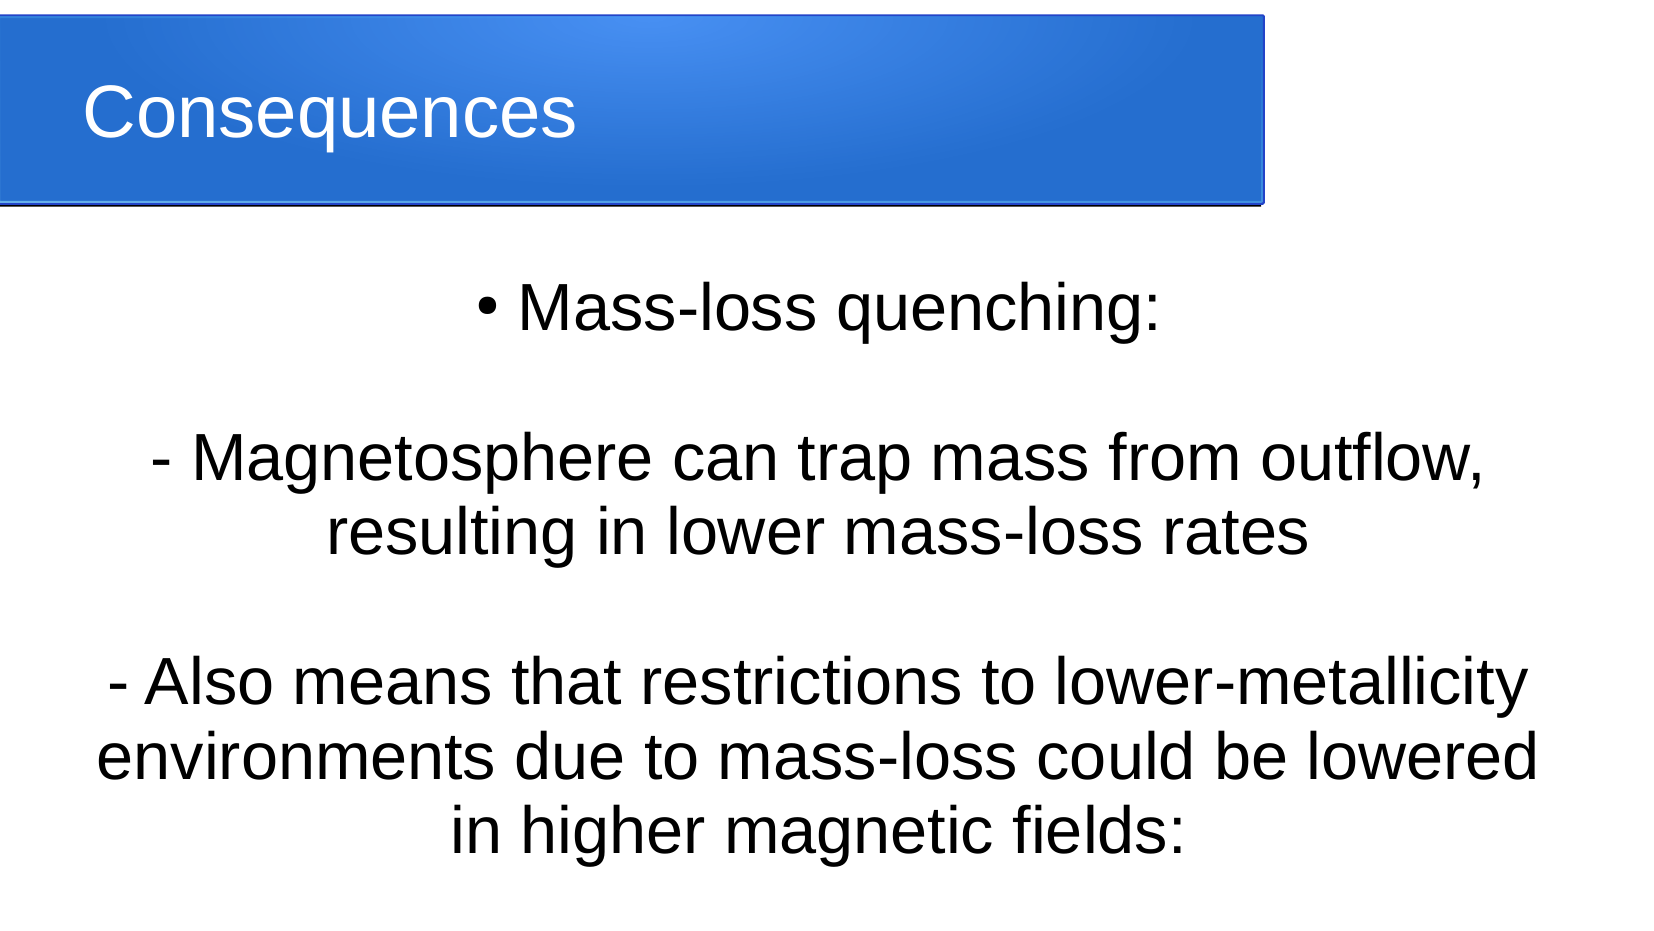

# Consequences
 Mass-loss quenching:
- Magnetosphere can trap mass from outflow, resulting in lower mass-loss rates
- Also means that restrictions to lower-metallicity environments due to mass-loss could be lowered in higher magnetic fields: